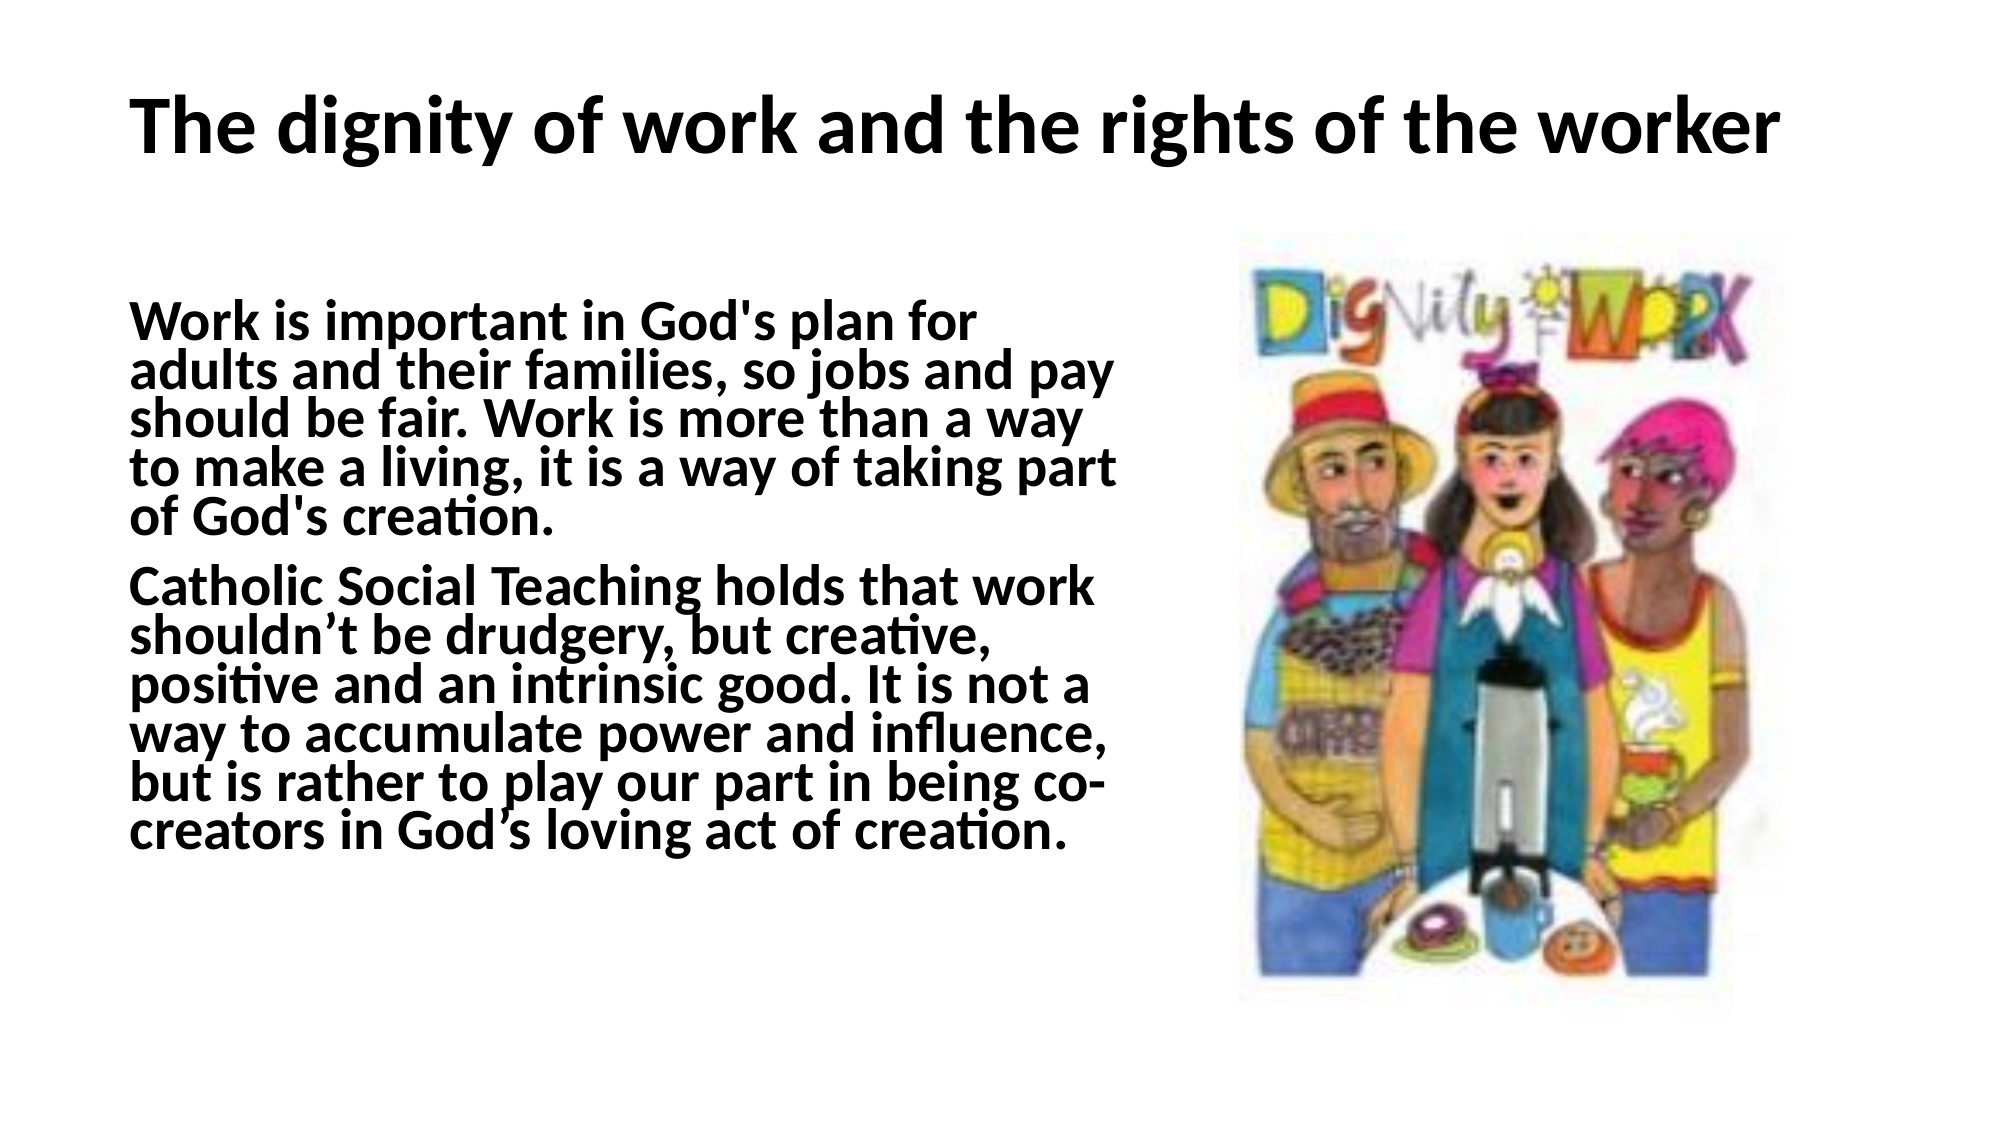

# The dignity of work and the rights of the worker
Work is important in God's plan for adults and their families, so jobs and pay should be fair. Work is more than a way to make a living, it is a way of taking part of God's creation.
Catholic Social Teaching holds that work shouldn’t be drudgery, but creative, positive and an intrinsic good. It is not a way to accumulate power and influence, but is rather to play our part in being co-creators in God’s loving act of creation.